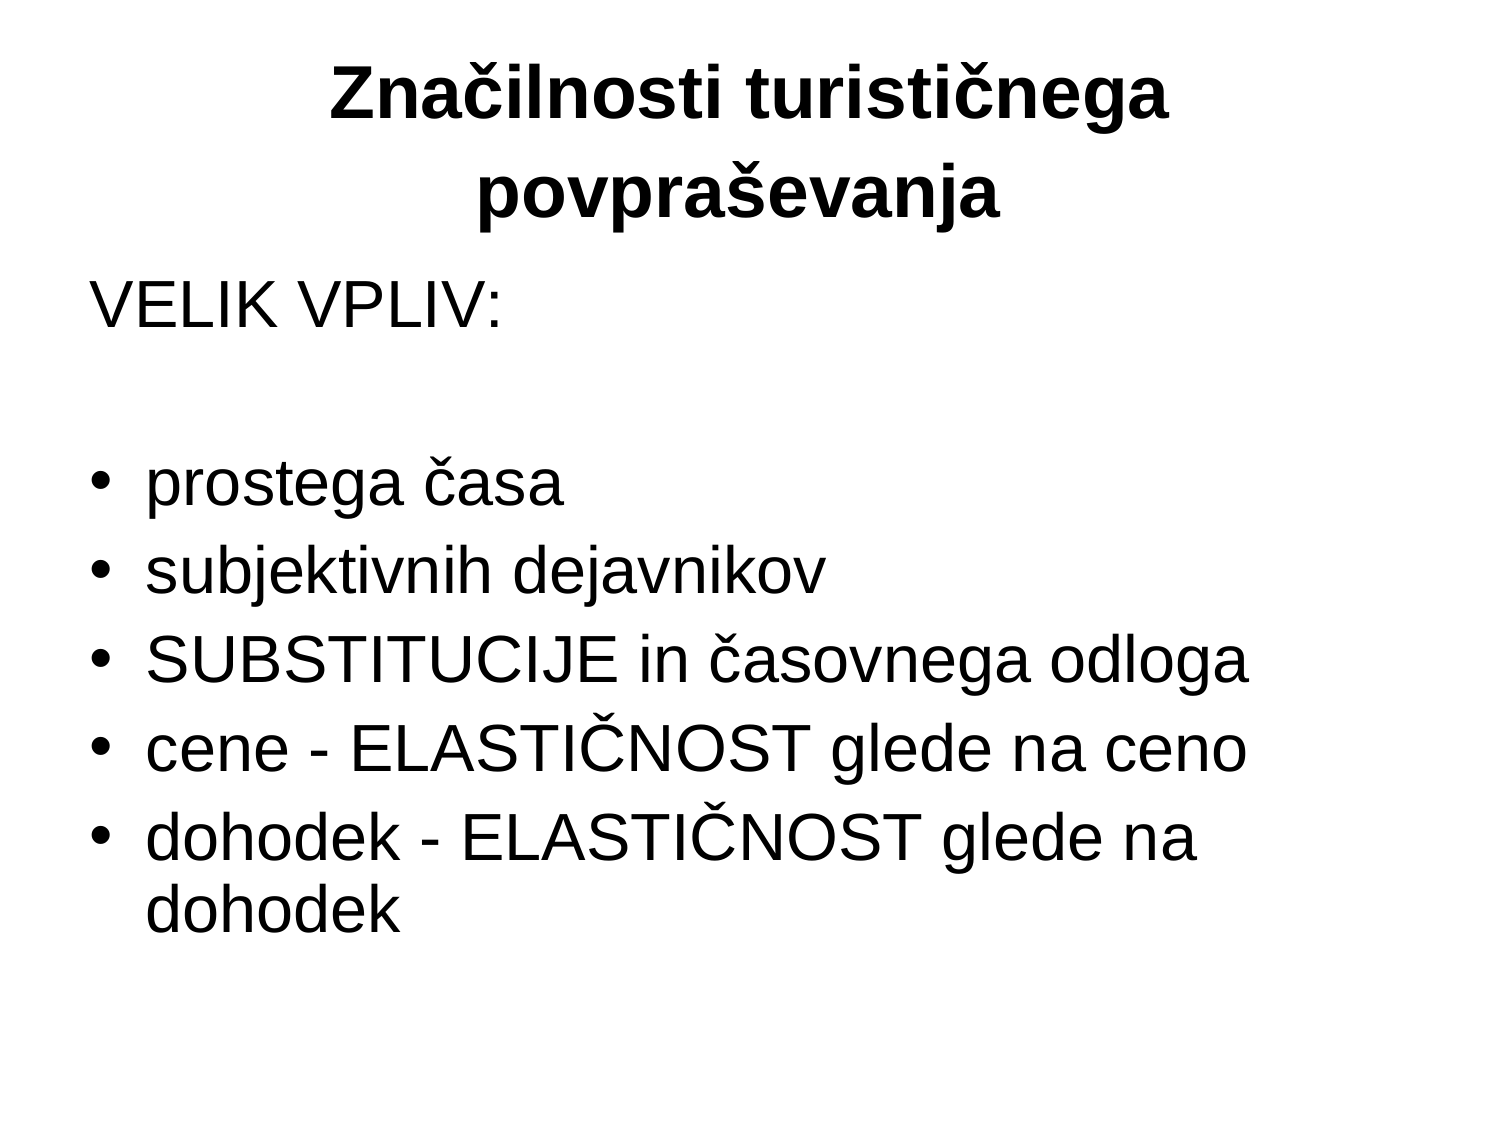

# Značilnosti turističnega povpraševanja
VELIK VPLIV:
prostega časa
subjektivnih dejavnikov
SUBSTITUCIJE in časovnega odloga
cene - ELASTIČNOST glede na ceno
dohodek - ELASTIČNOST glede na dohodek